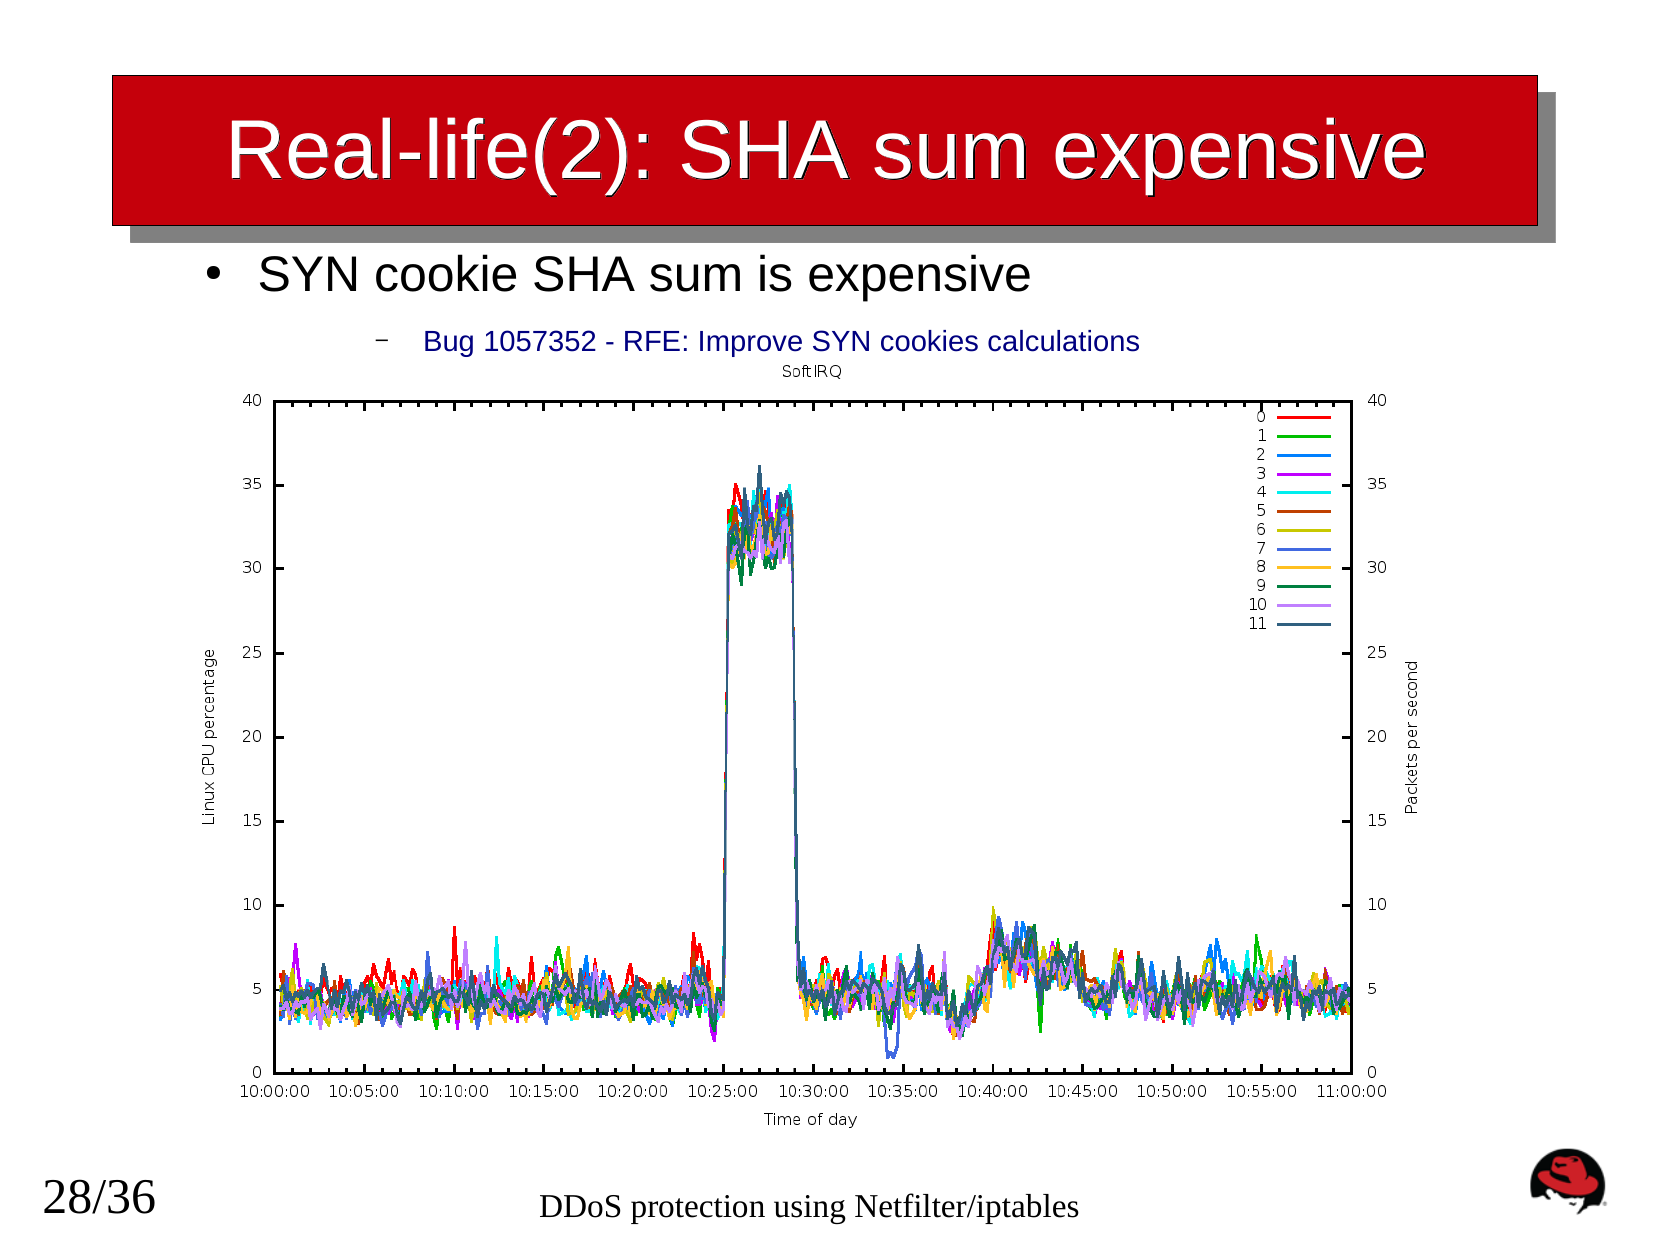

# Real-life(2): SHA sum expensive
SYN cookie SHA sum is expensive
Bug 1057352 - RFE: Improve SYN cookies calculations